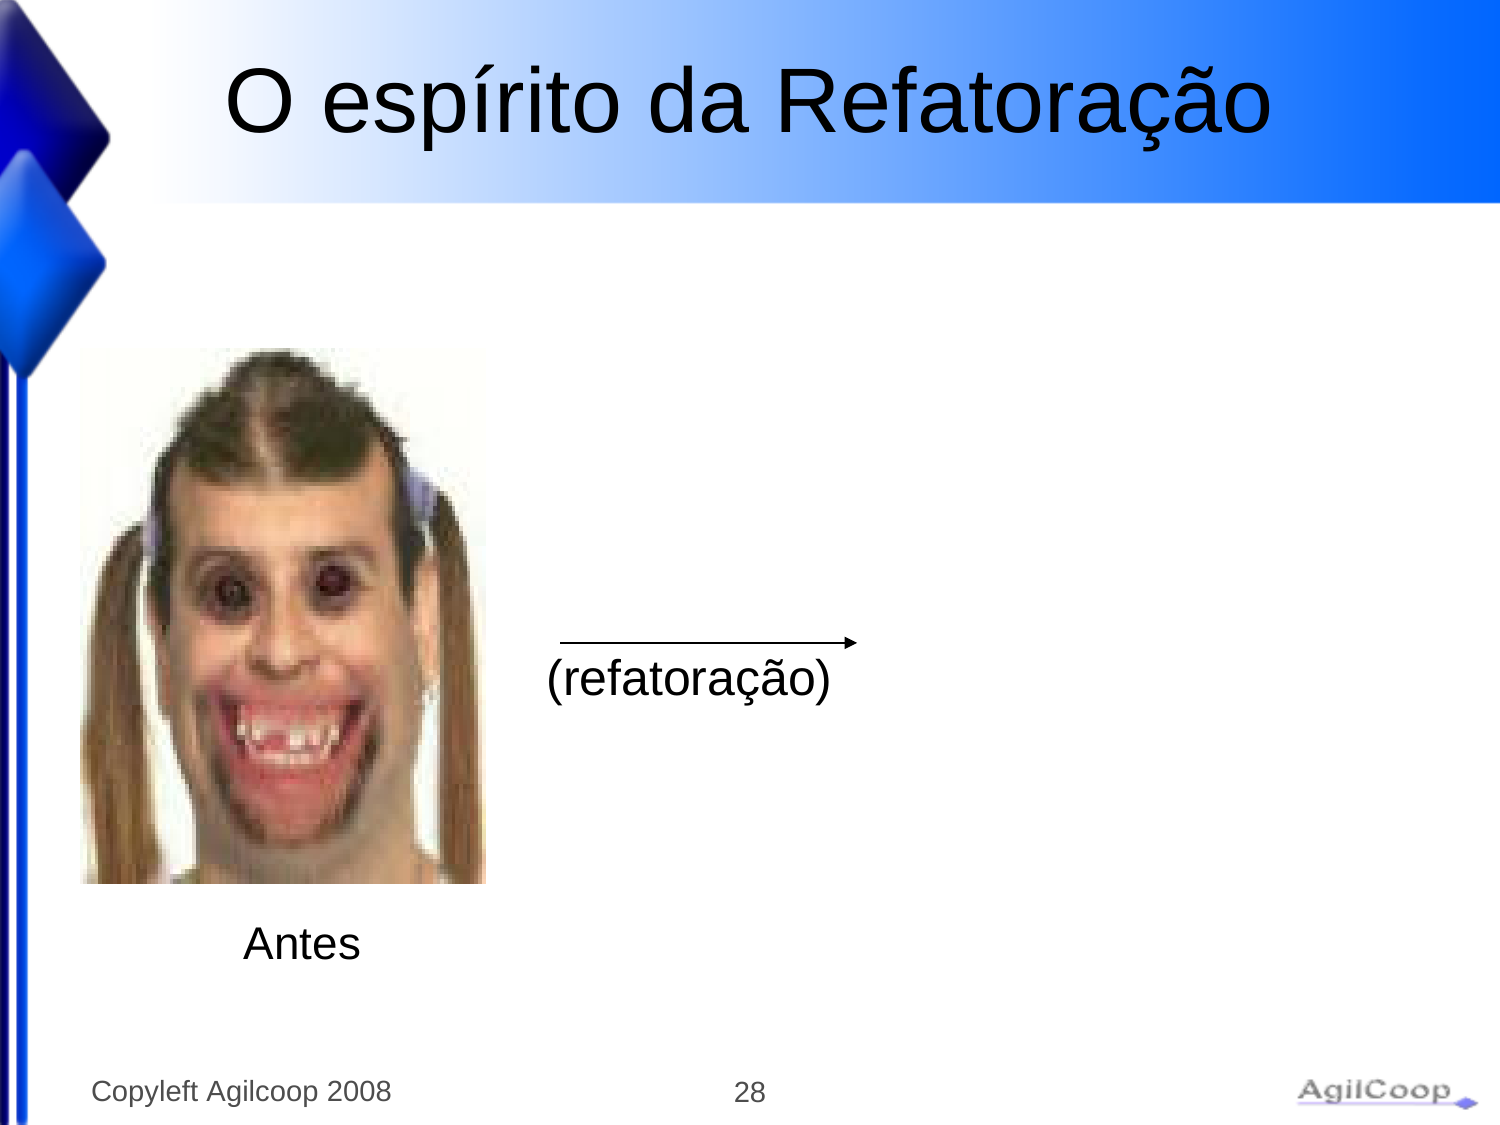

# O espírito da Refatoração
(refatoração)
Antes
copyleft agilcoop 2007
28